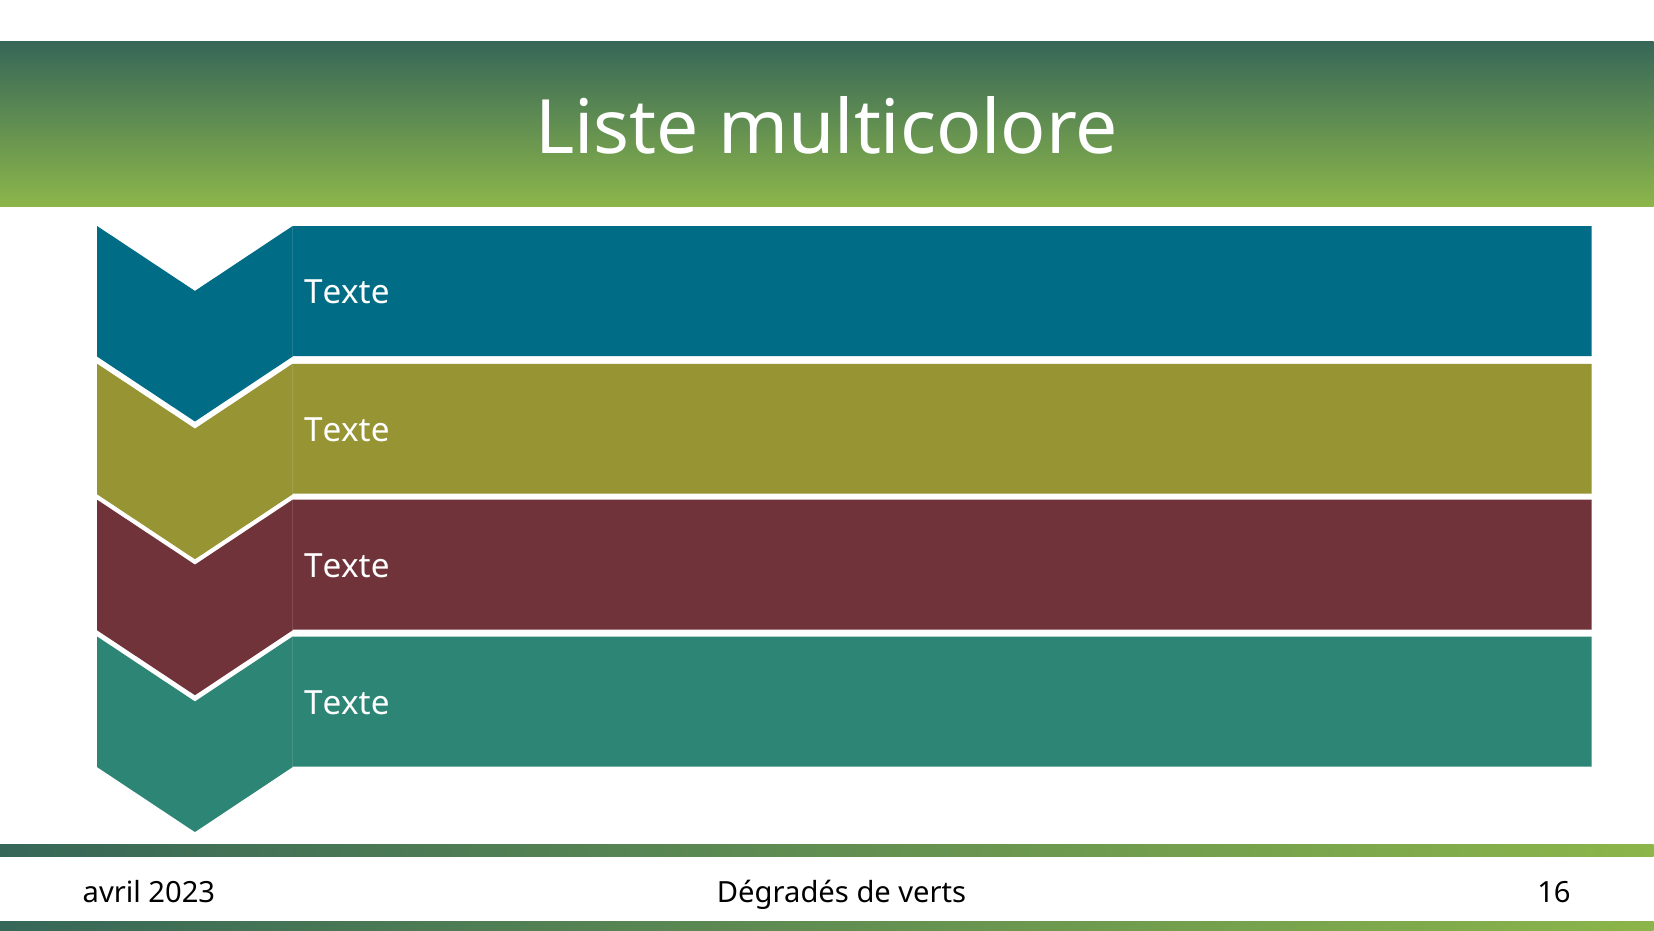

# Liste multicolore
Texte
Texte
Texte
Texte
avril 2023
Dégradés de verts
16